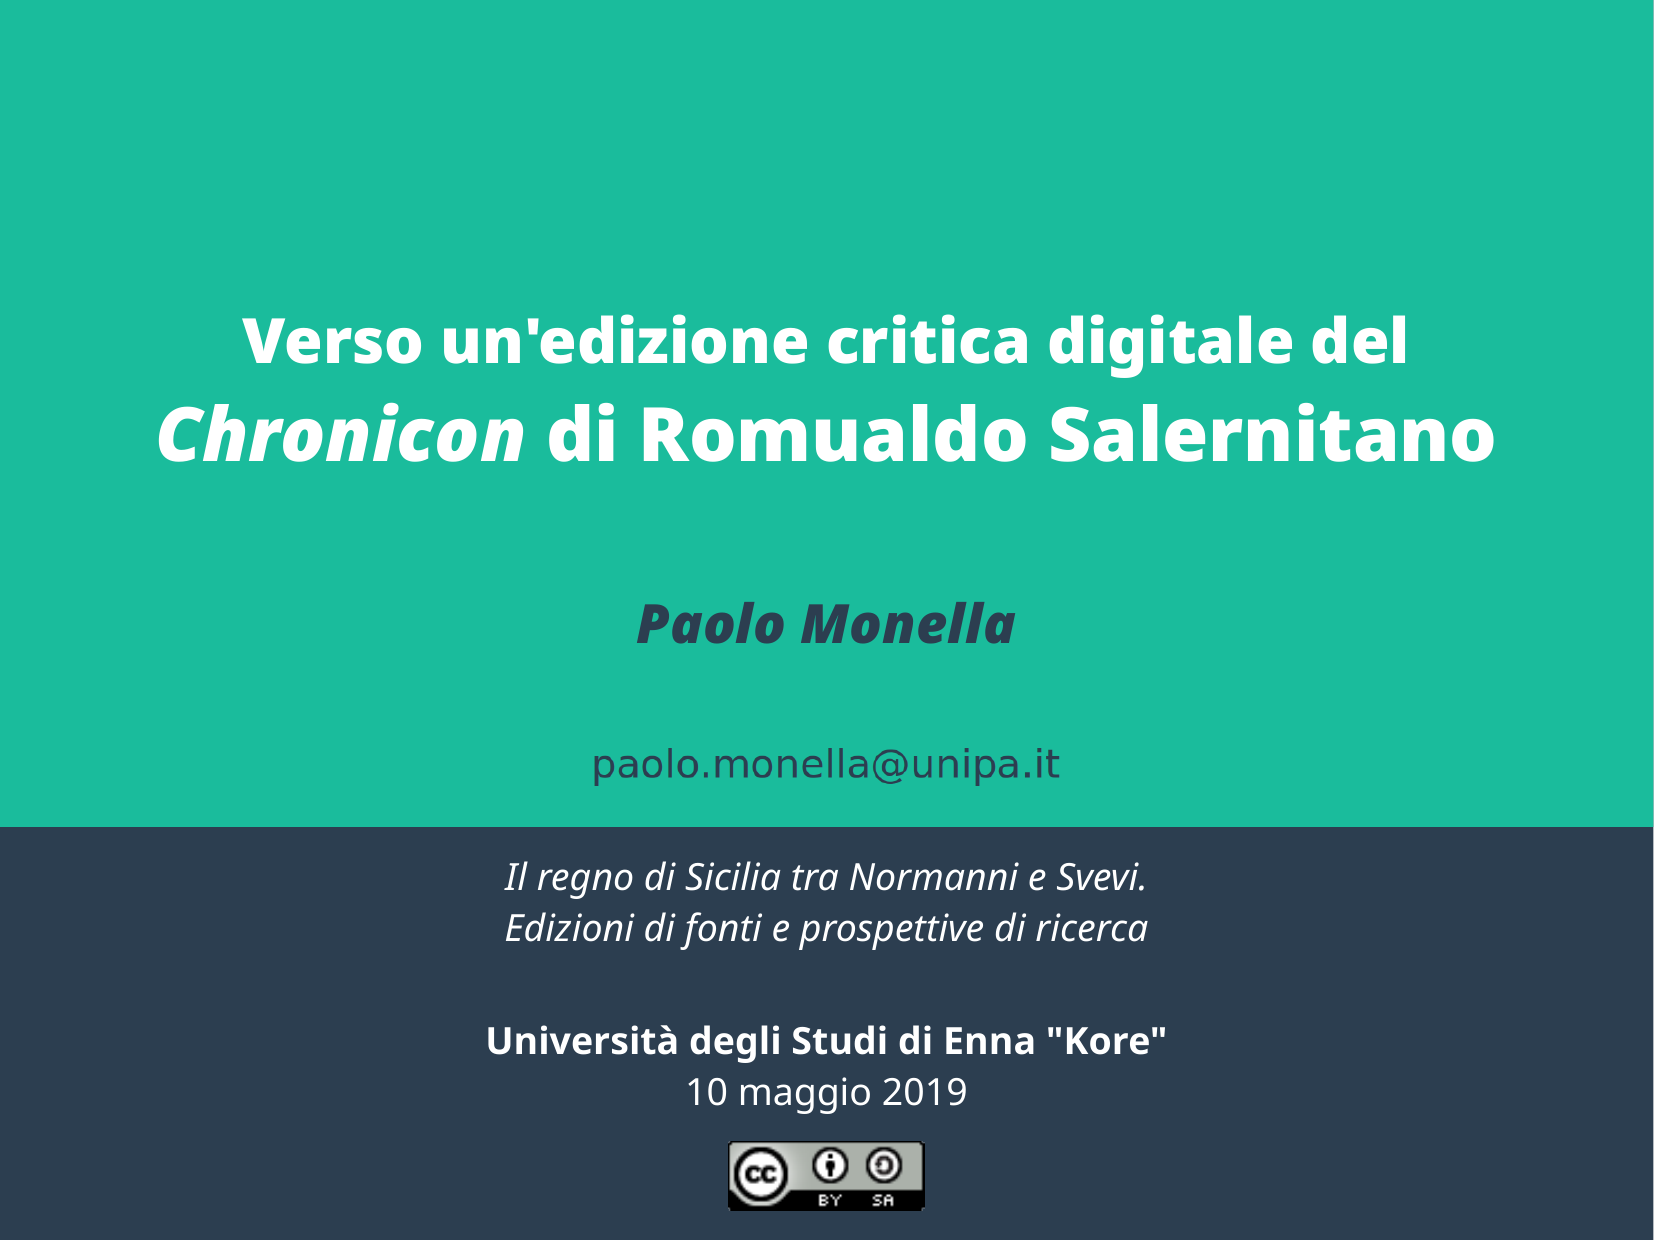

# Verso un'edizione critica digitale del Chronicon di Romualdo Salernitano Paolo Monella
Il regno di Sicilia tra Normanni e Svevi.
Edizioni di fonti e prospettive di ricerca
Università degli Studi di Enna "Kore"
10 maggio 2019